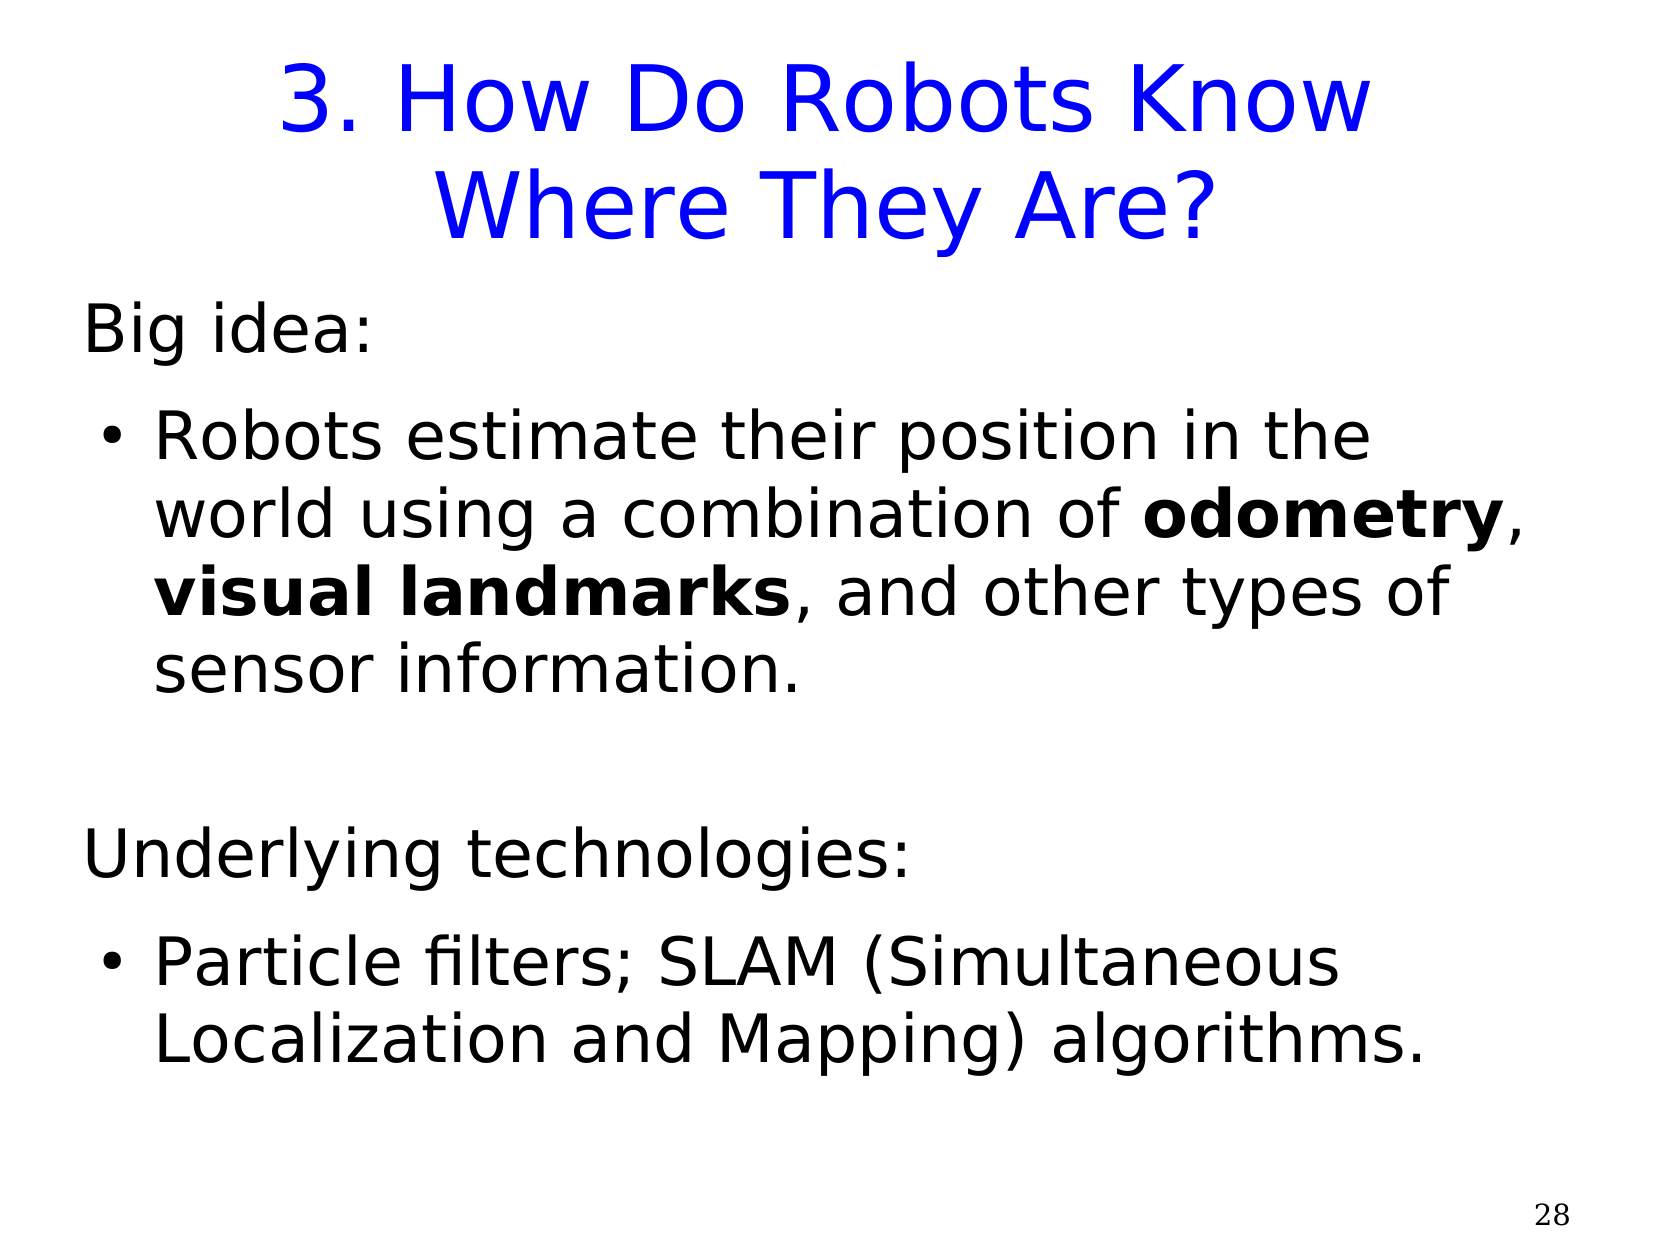

# 3. How Do Robots Know Where They Are?
Big idea:
Robots estimate their position in the world using a combination of odometry, visual landmarks, and other types of sensor information.
Underlying technologies:
Particle filters; SLAM (Simultaneous Localization and Mapping) algorithms.
28